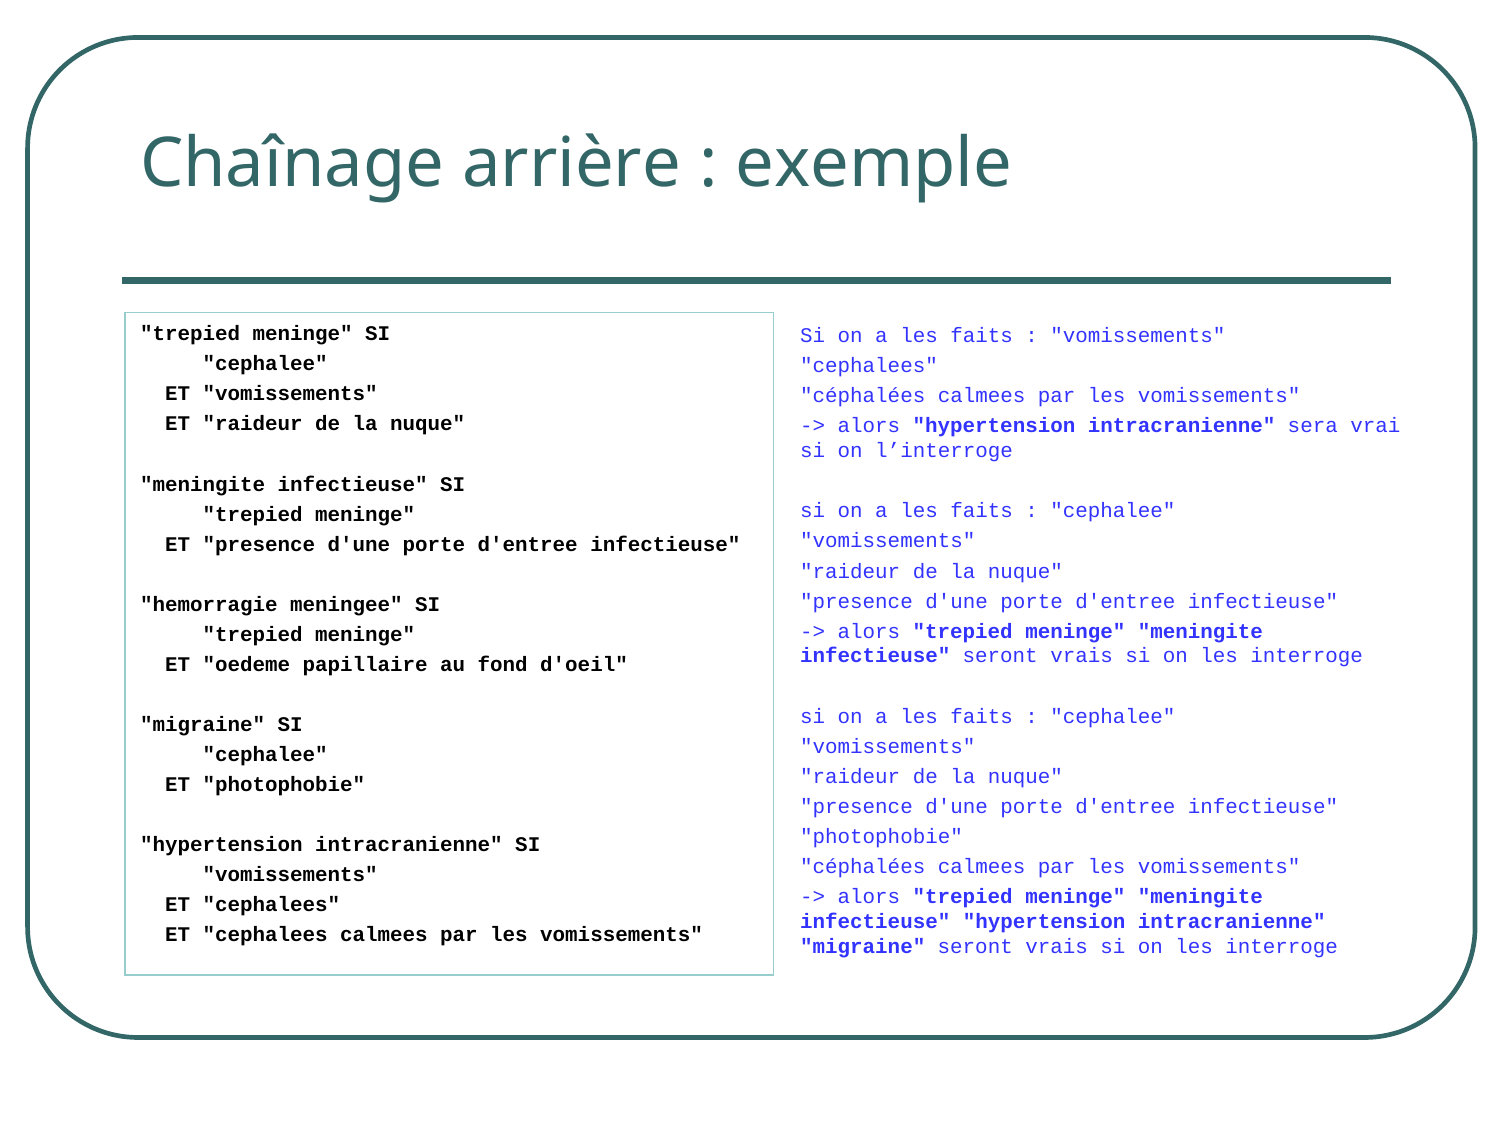

# Chaînage arrière : exemple
"trepied meninge" SI
 "cephalee"
 ET "vomissements"
 ET "raideur de la nuque"
"meningite infectieuse" SI
 "trepied meninge"
 ET "presence d'une porte d'entree infectieuse"
"hemorragie meningee" SI
 "trepied meninge"
 ET "oedeme papillaire au fond d'oeil"
"migraine" SI
 "cephalee"
 ET "photophobie"
"hypertension intracranienne" SI
 "vomissements"
 ET "cephalees"
 ET "cephalees calmees par les vomissements"
Si on a les faits : "vomissements"
"cephalees"
"céphalées calmees par les vomissements"
-> alors "hypertension intracranienne" sera vrai si on l’interroge
si on a les faits : "cephalee"
"vomissements"
"raideur de la nuque"
"presence d'une porte d'entree infectieuse"
-> alors "trepied meninge" "meningite infectieuse" seront vrais si on les interroge
si on a les faits : "cephalee"
"vomissements"
"raideur de la nuque"
"presence d'une porte d'entree infectieuse"
"photophobie"
"céphalées calmees par les vomissements"
-> alors "trepied meninge" "meningite infectieuse" "hypertension intracranienne" "migraine" seront vrais si on les interroge